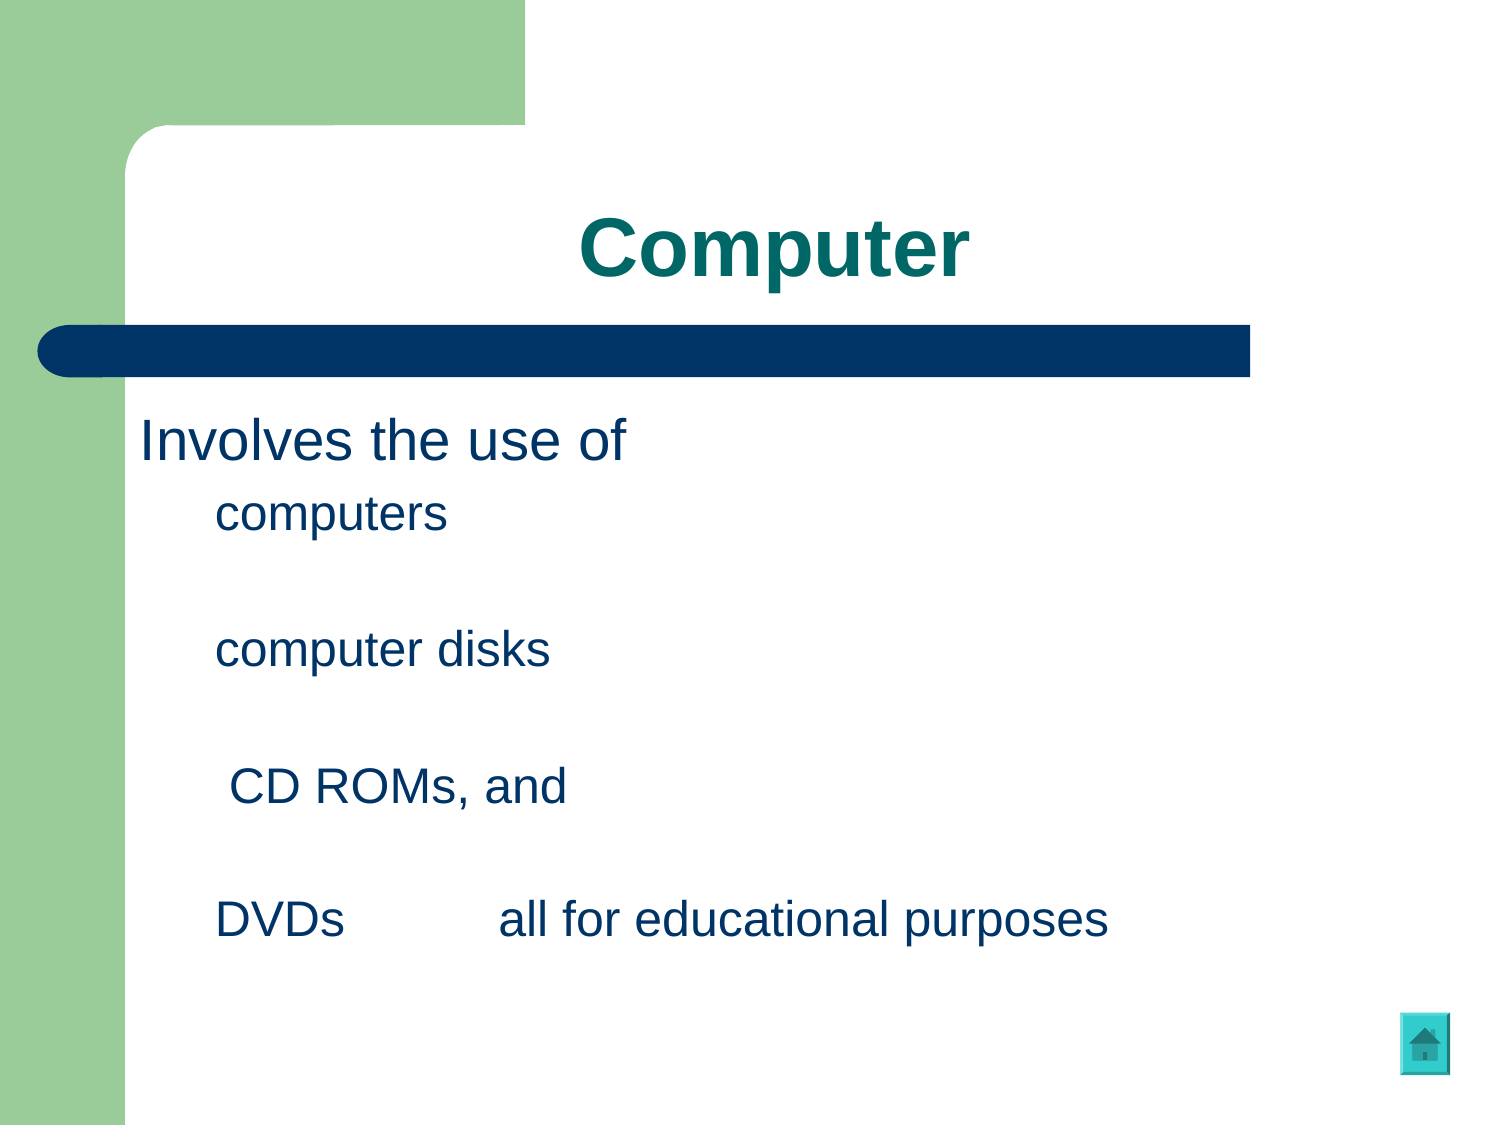

# Computer
Involves the use of
computers
computer disks
 CD ROMs, and
DVDs all for educational purposes